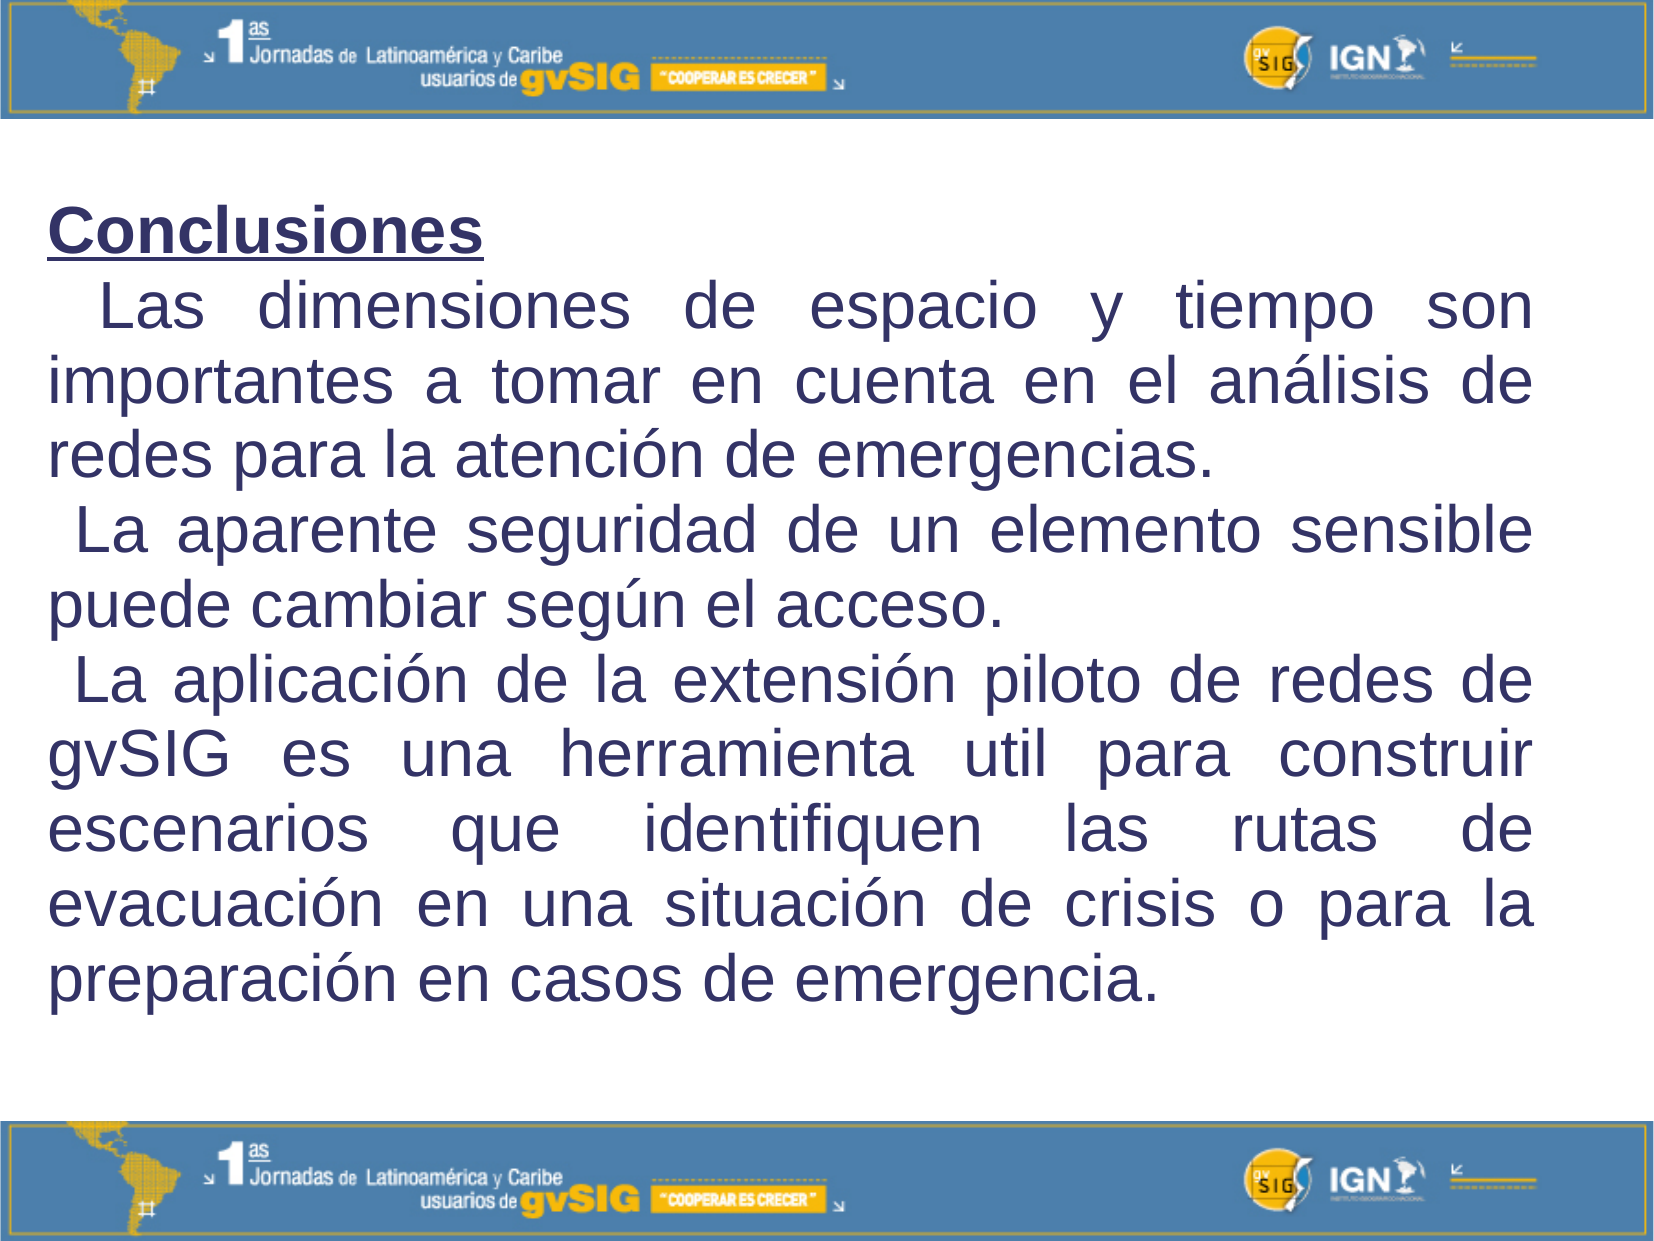

Conclusiones
 Las dimensiones de espacio y tiempo son importantes a tomar en cuenta en el análisis de redes para la atención de emergencias.
 La aparente seguridad de un elemento sensible puede cambiar según el acceso.
 La aplicación de la extensión piloto de redes de gvSIG es una herramienta util para construir escenarios que identifiquen las rutas de evacuación en una situación de crisis o para la preparación en casos de emergencia.